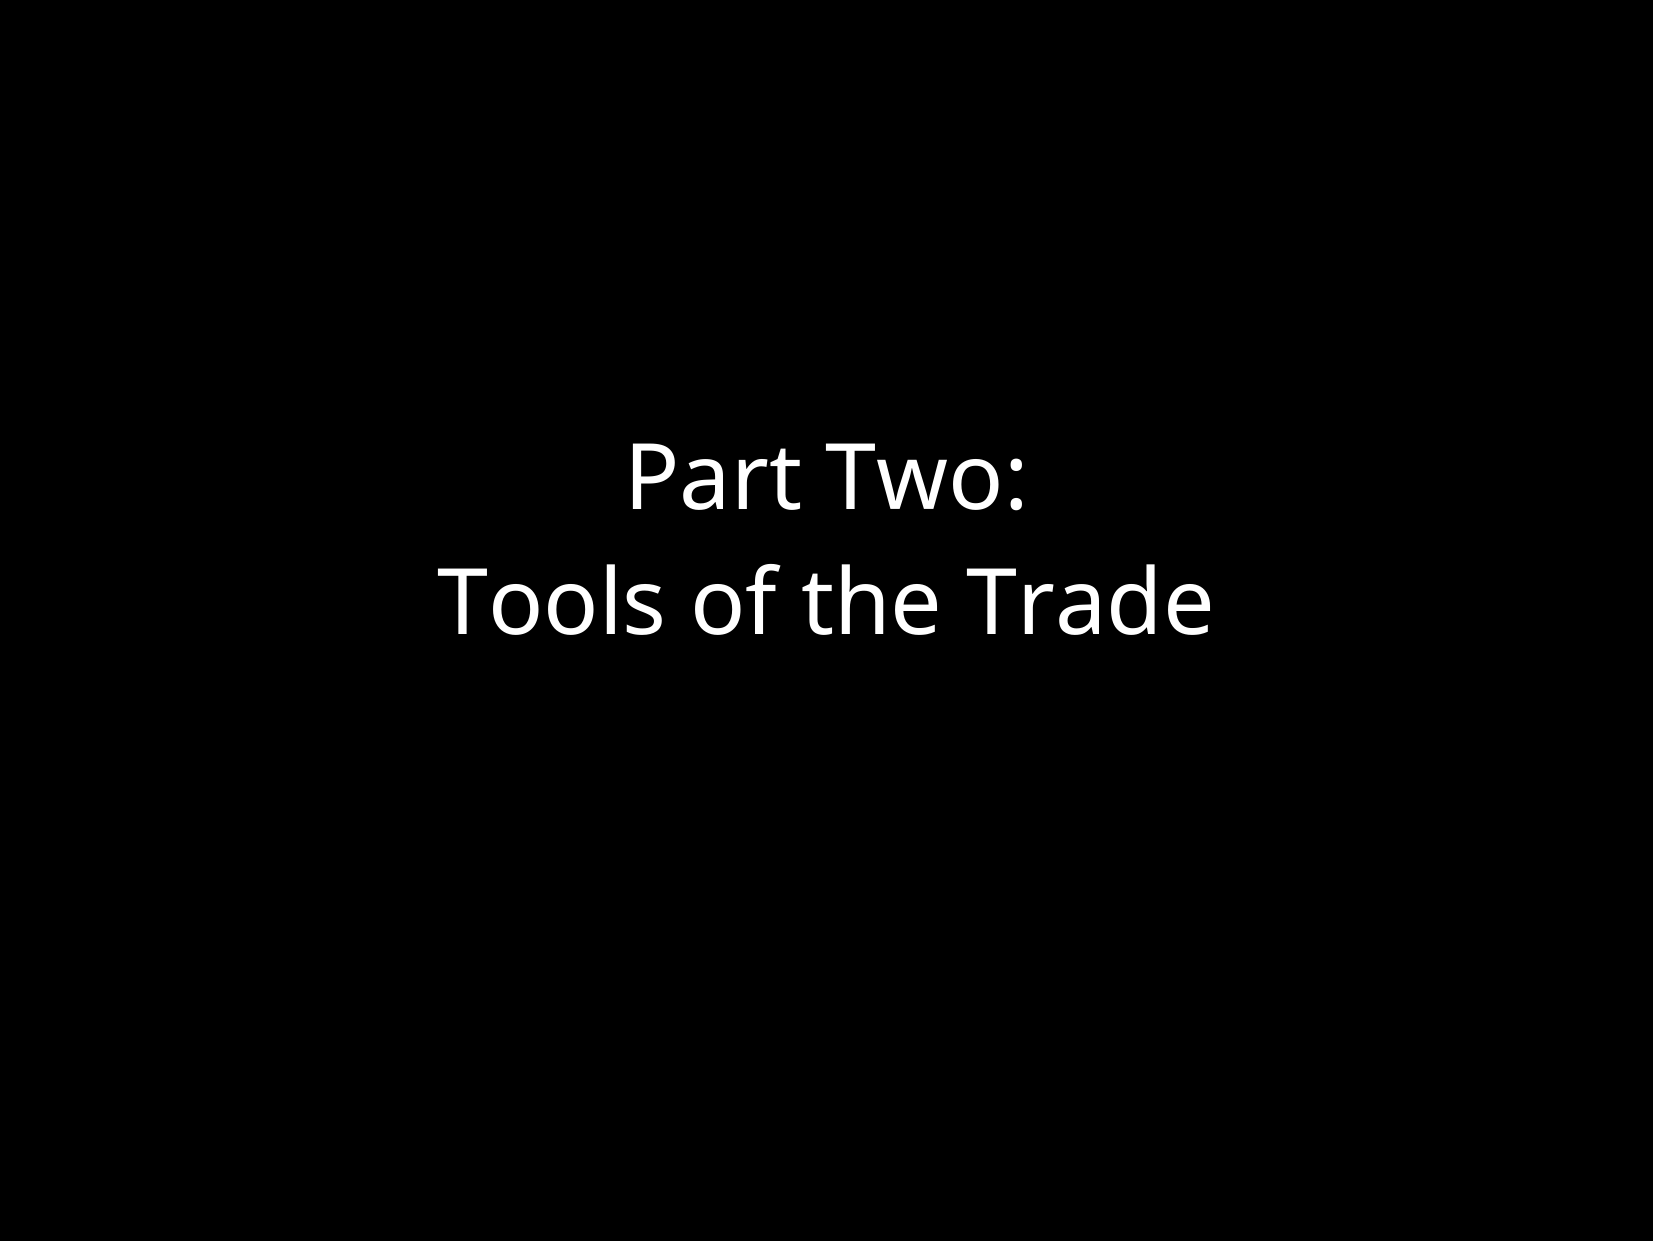

# Part Two: Tools of the Trade